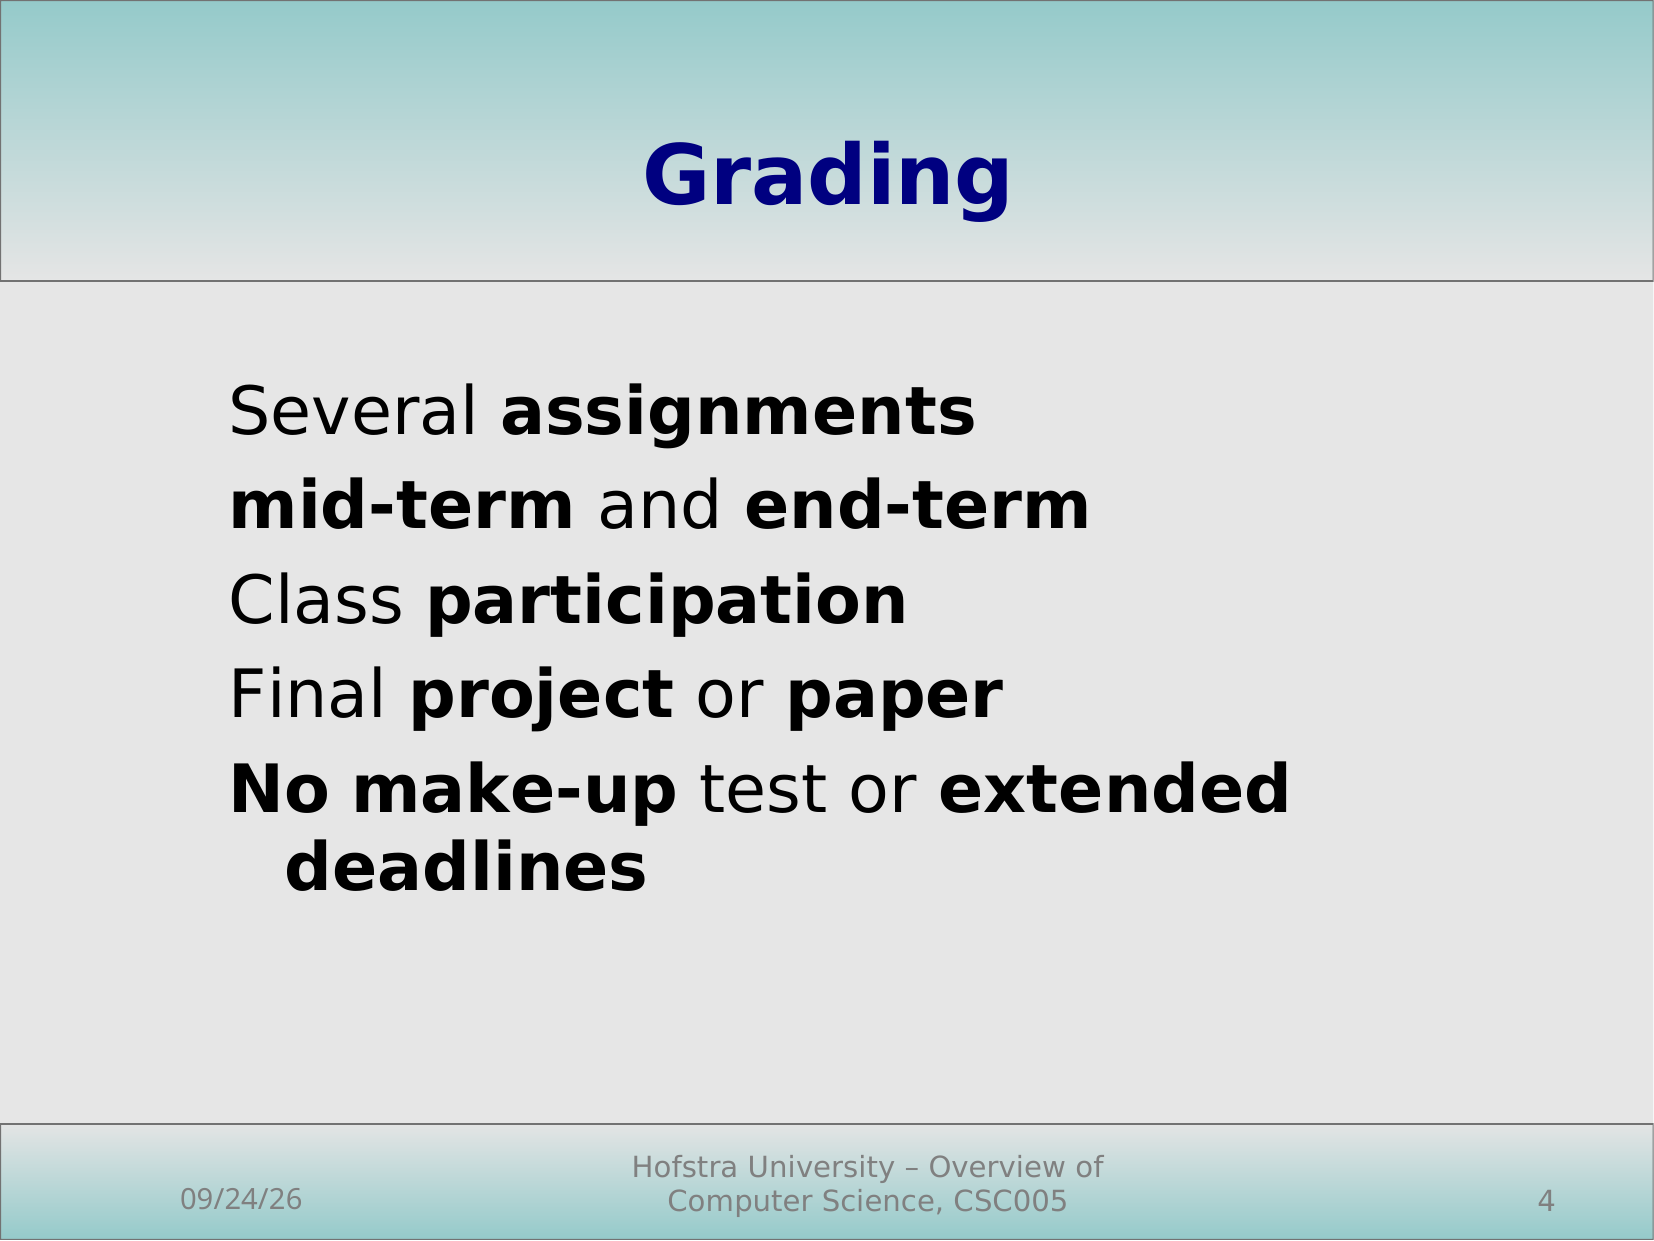

# Grading
Several assignments
mid-term and end-term
Class participation
Final project or paper
No make-up test or extended deadlines
4